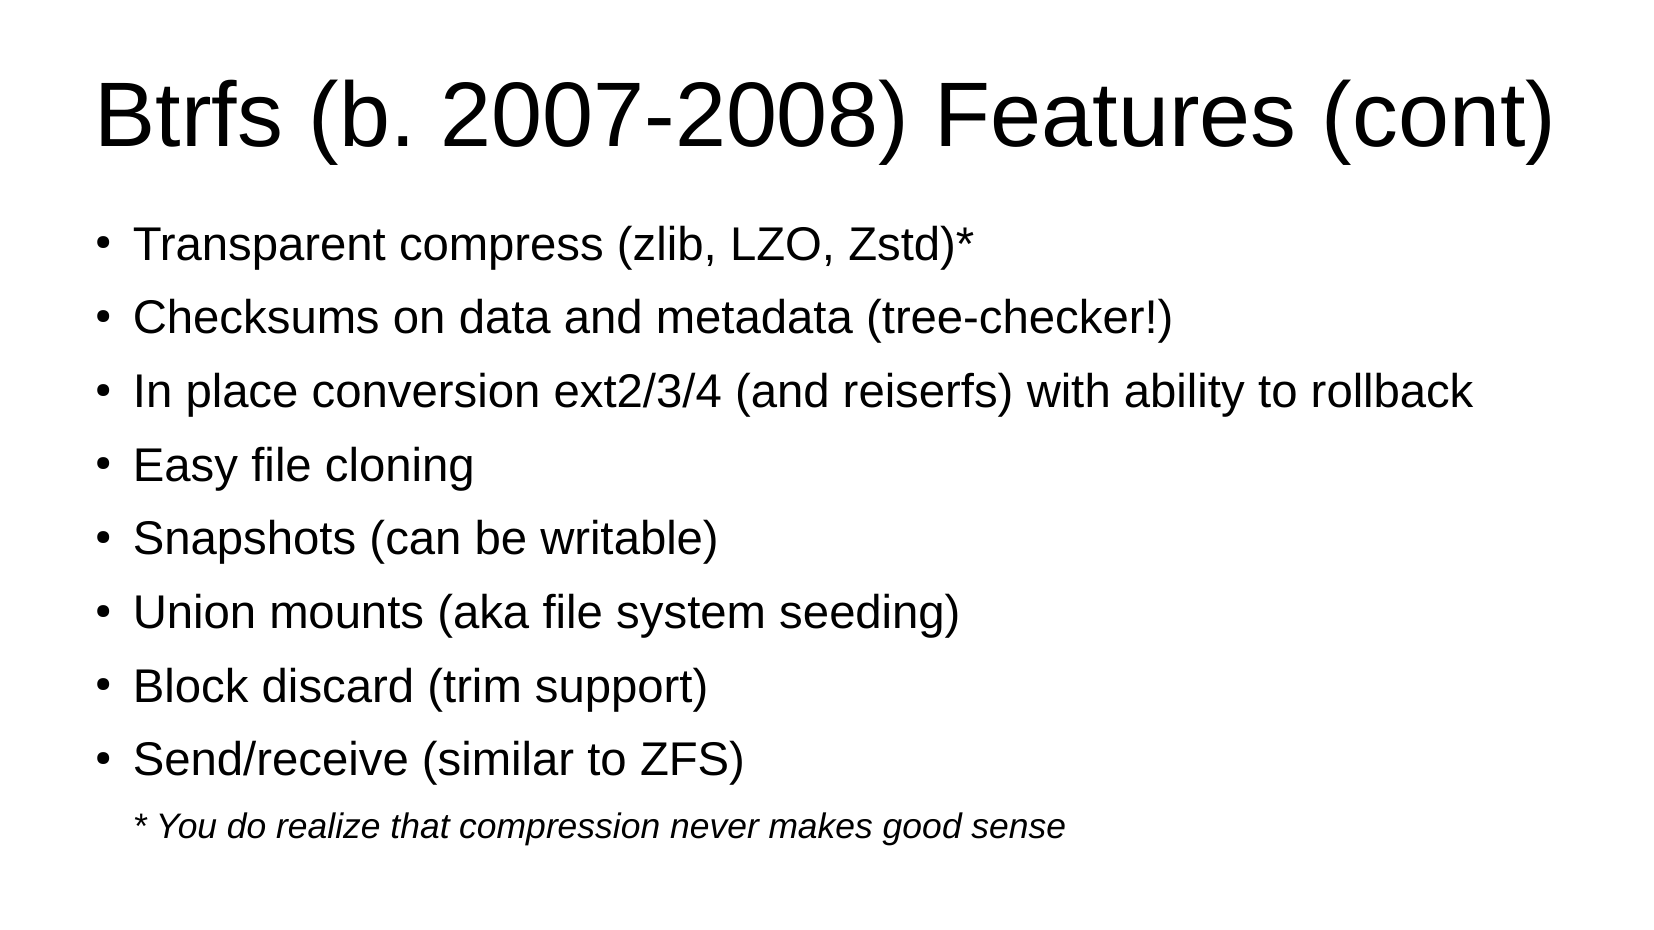

# Btrfs (b. 2007-2008) Features (cont)
Transparent compress (zlib, LZO, Zstd)*
Checksums on data and metadata (tree-checker!)
In place conversion ext2/3/4 (and reiserfs) with ability to rollback
Easy file cloning
Snapshots (can be writable)
Union mounts (aka file system seeding)
Block discard (trim support)
Send/receive (similar to ZFS)
* You do realize that compression never makes good sense